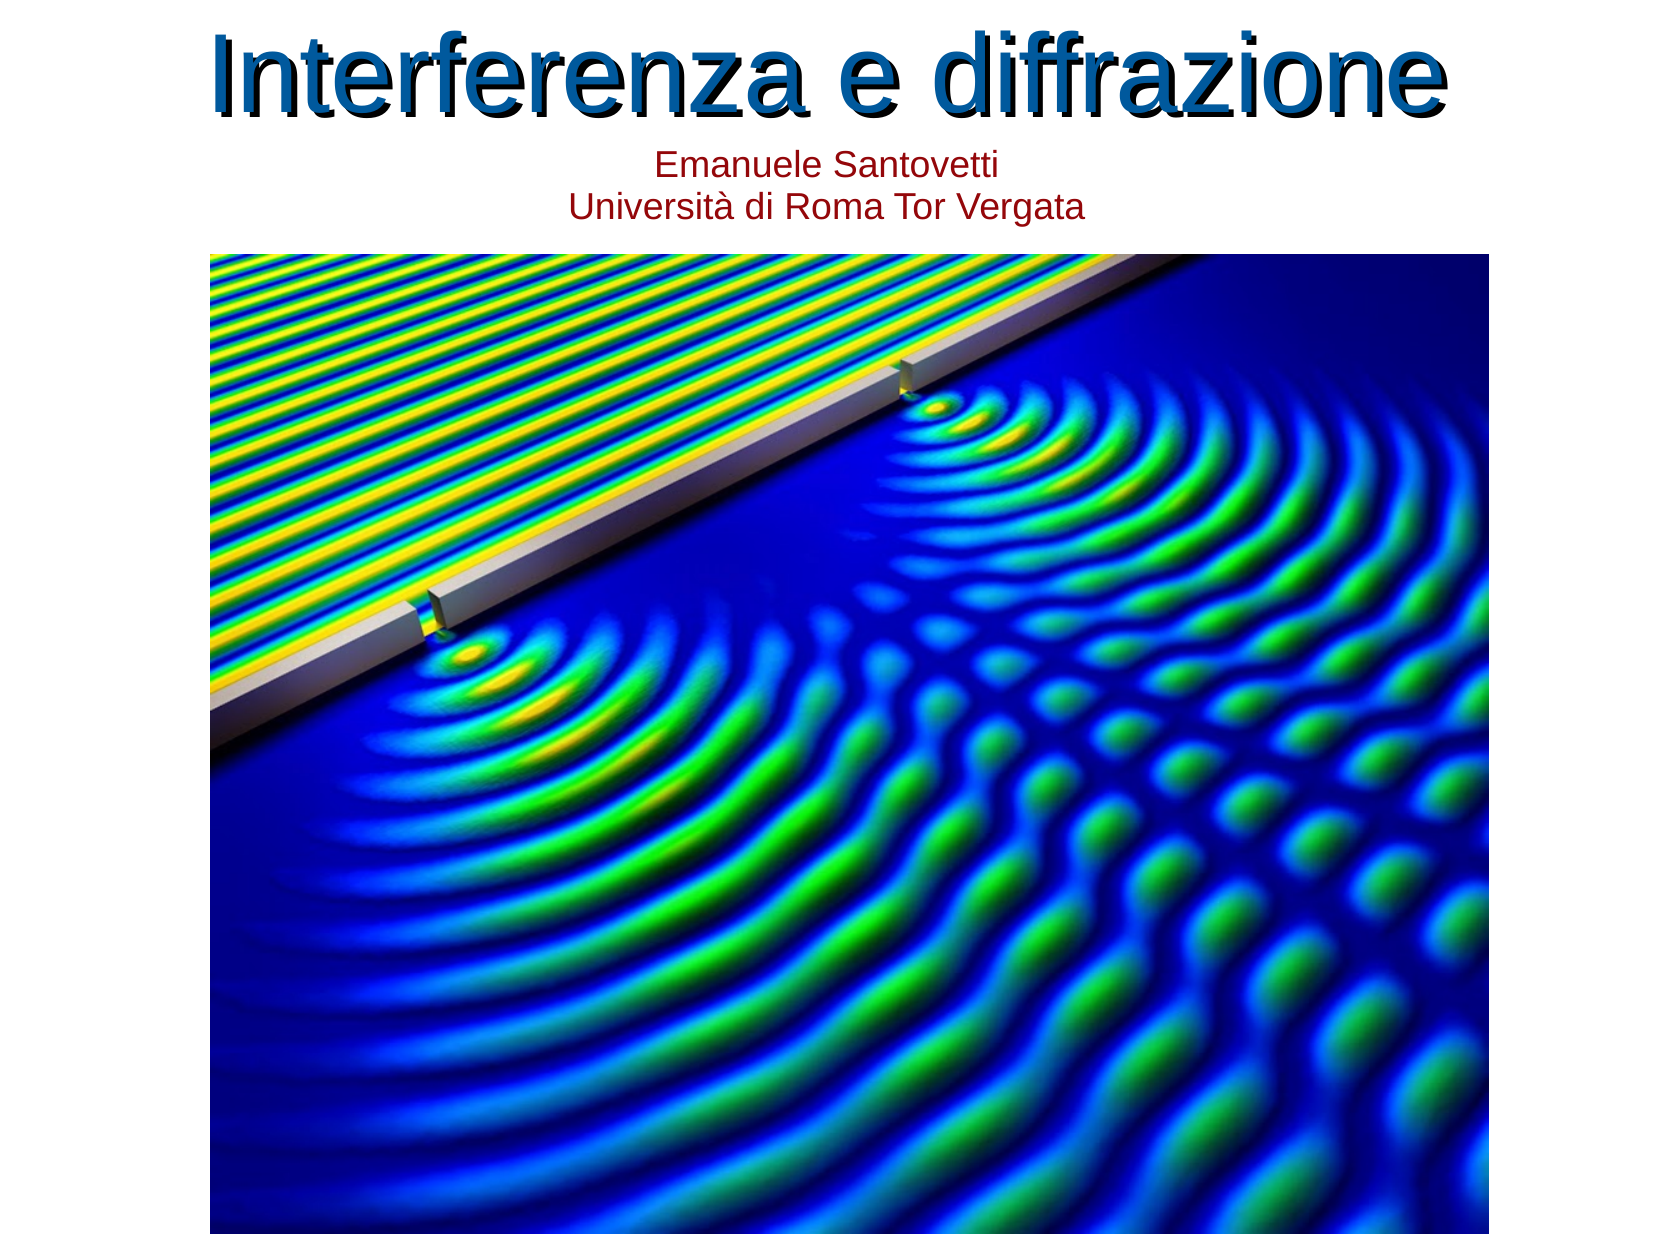

Interferenza e diffrazione
Emanuele Santovetti
Università di Roma Tor Vergata